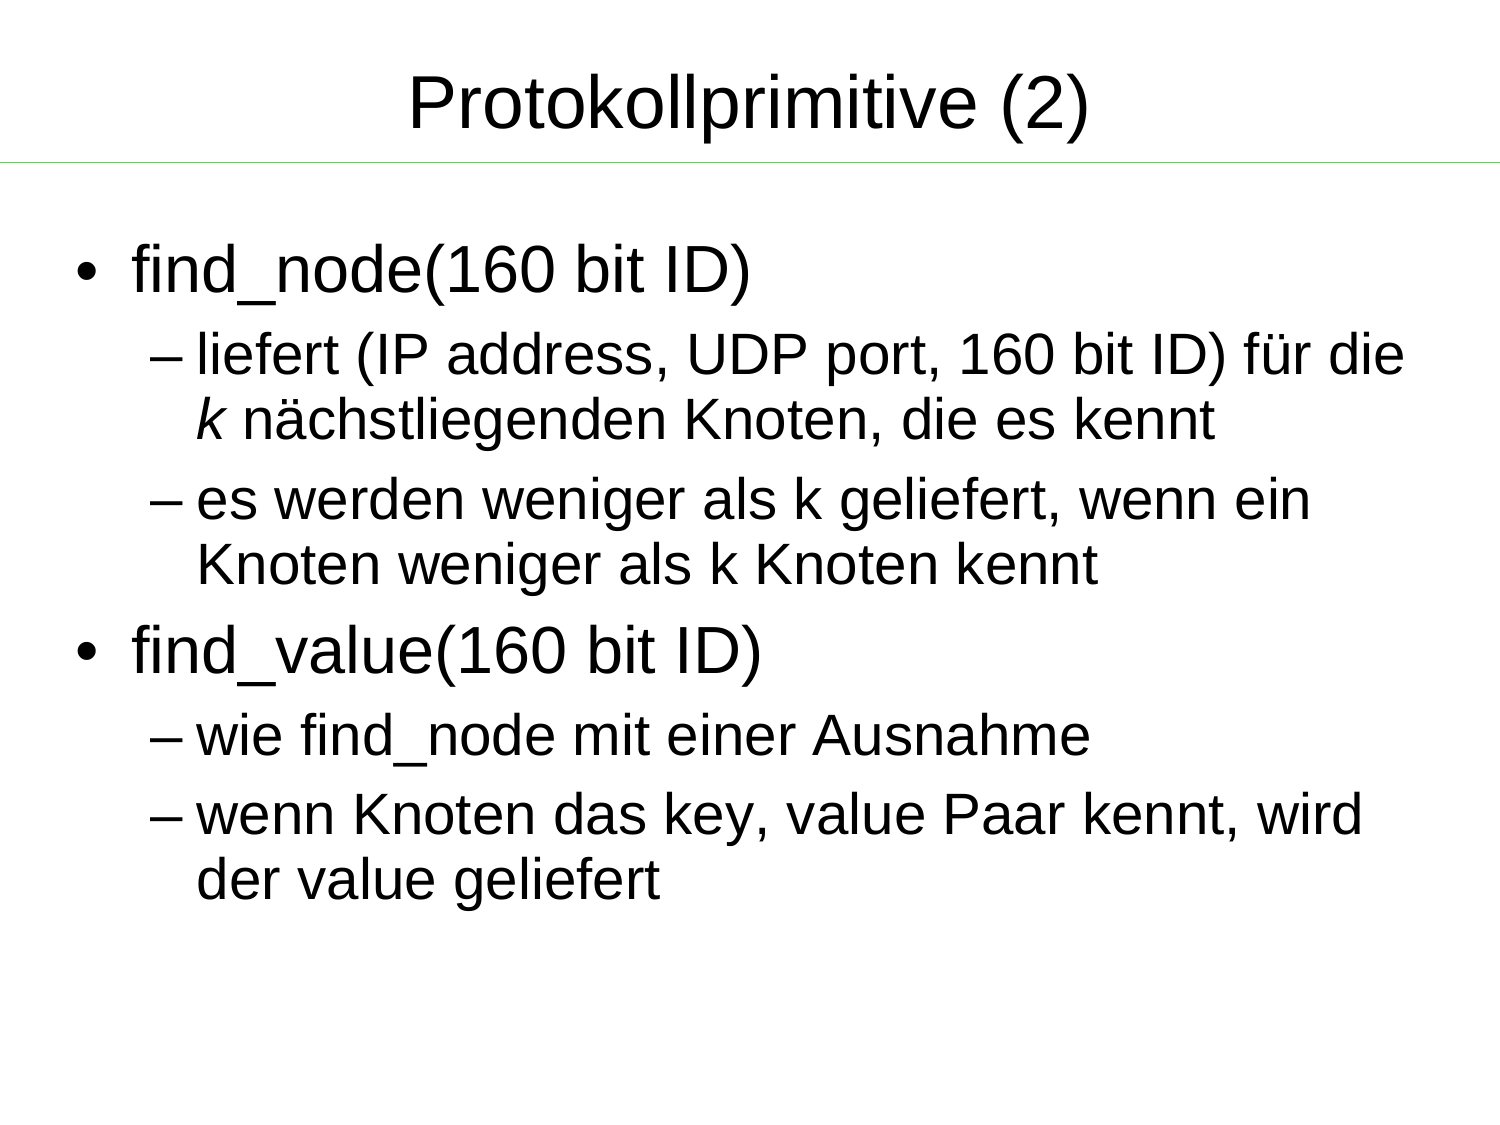

# Protokollprimitive (2)
find_node(160 bit ID)
liefert (IP address, UDP port, 160 bit ID) für die k nächstliegenden Knoten, die es kennt
es werden weniger als k geliefert, wenn ein Knoten weniger als k Knoten kennt
find_value(160 bit ID)
wie find_node mit einer Ausnahme
wenn Knoten das key, value Paar kennt, wird der value geliefert